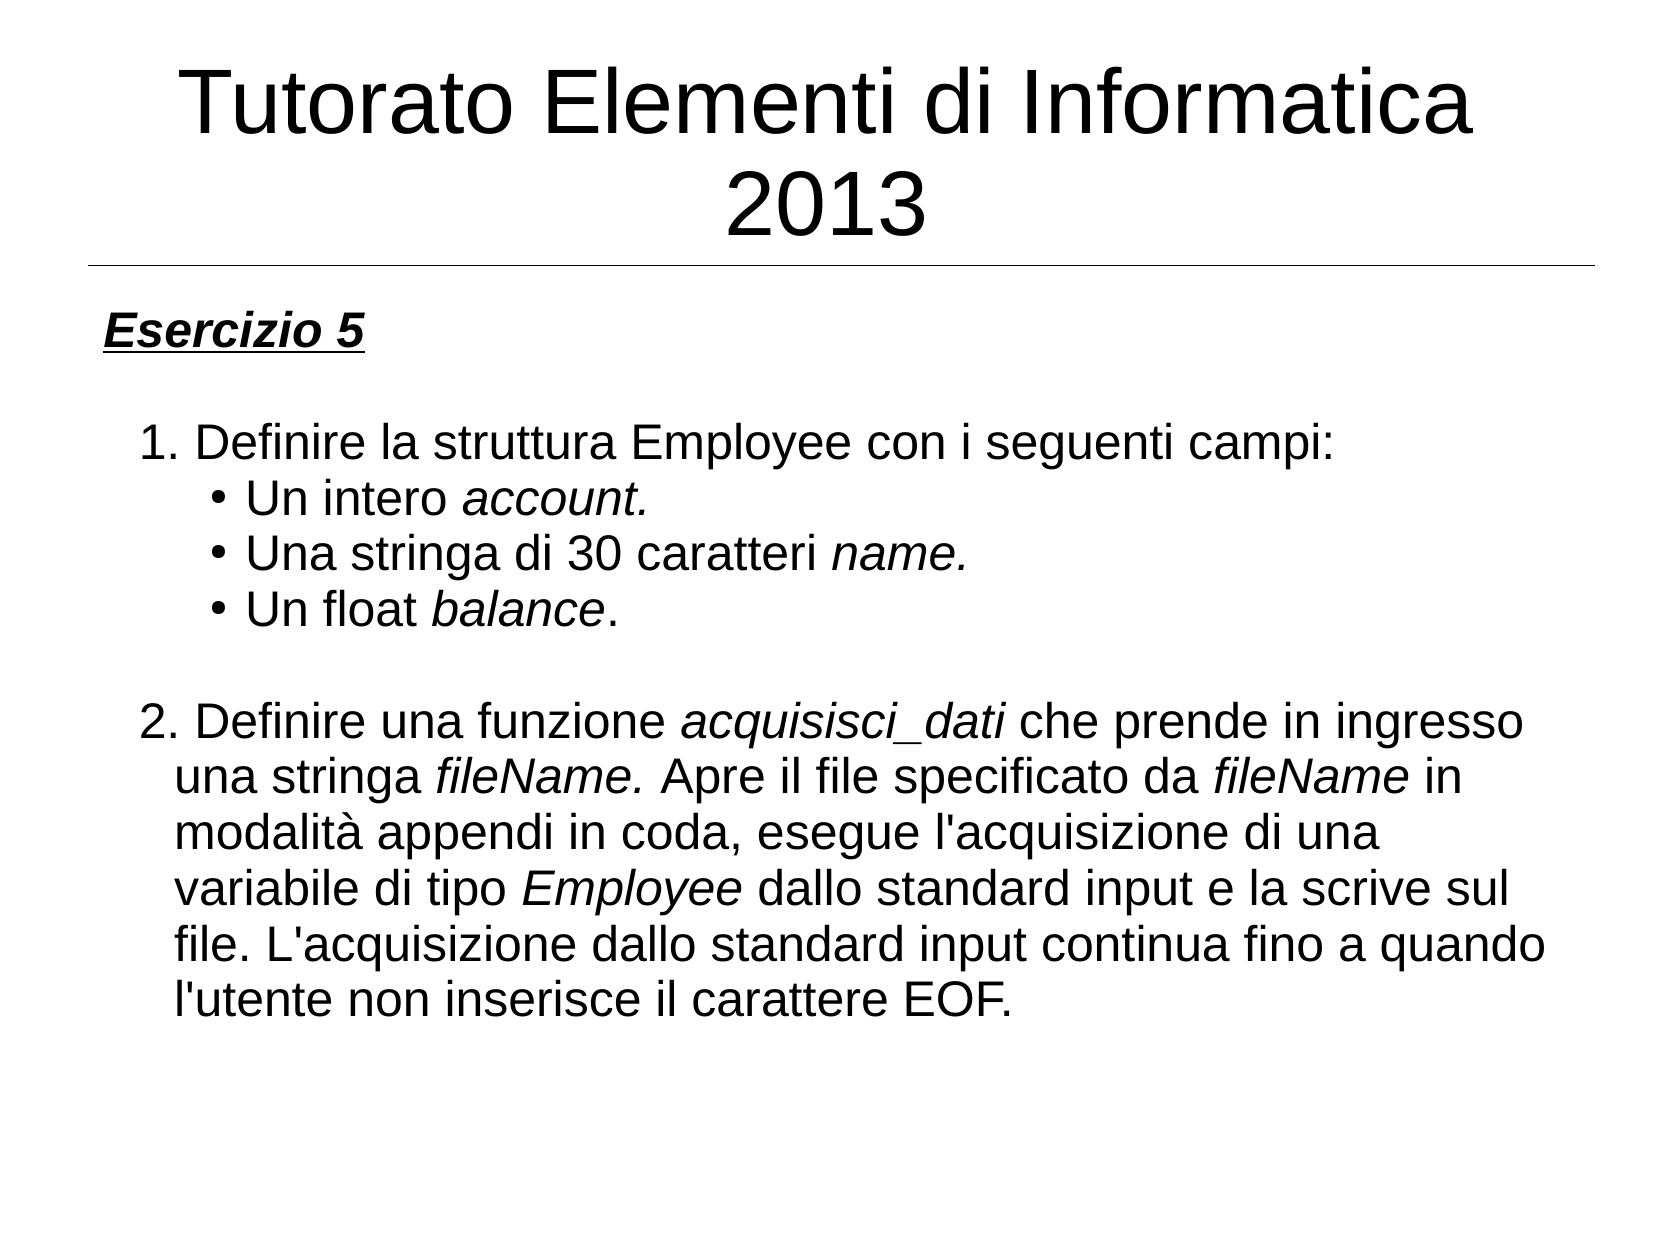

# Tutorato Elementi di Informatica 2013
Esercizio 5
 Definire la struttura Employee con i seguenti campi:
Un intero account.
Una stringa di 30 caratteri name.
Un float balance.
 Definire una funzione acquisisci_dati che prende in ingresso una stringa fileName. Apre il file specificato da fileName in modalità appendi in coda, esegue l'acquisizione di una variabile di tipo Employee dallo standard input e la scrive sul file. L'acquisizione dallo standard input continua fino a quando l'utente non inserisce il carattere EOF.